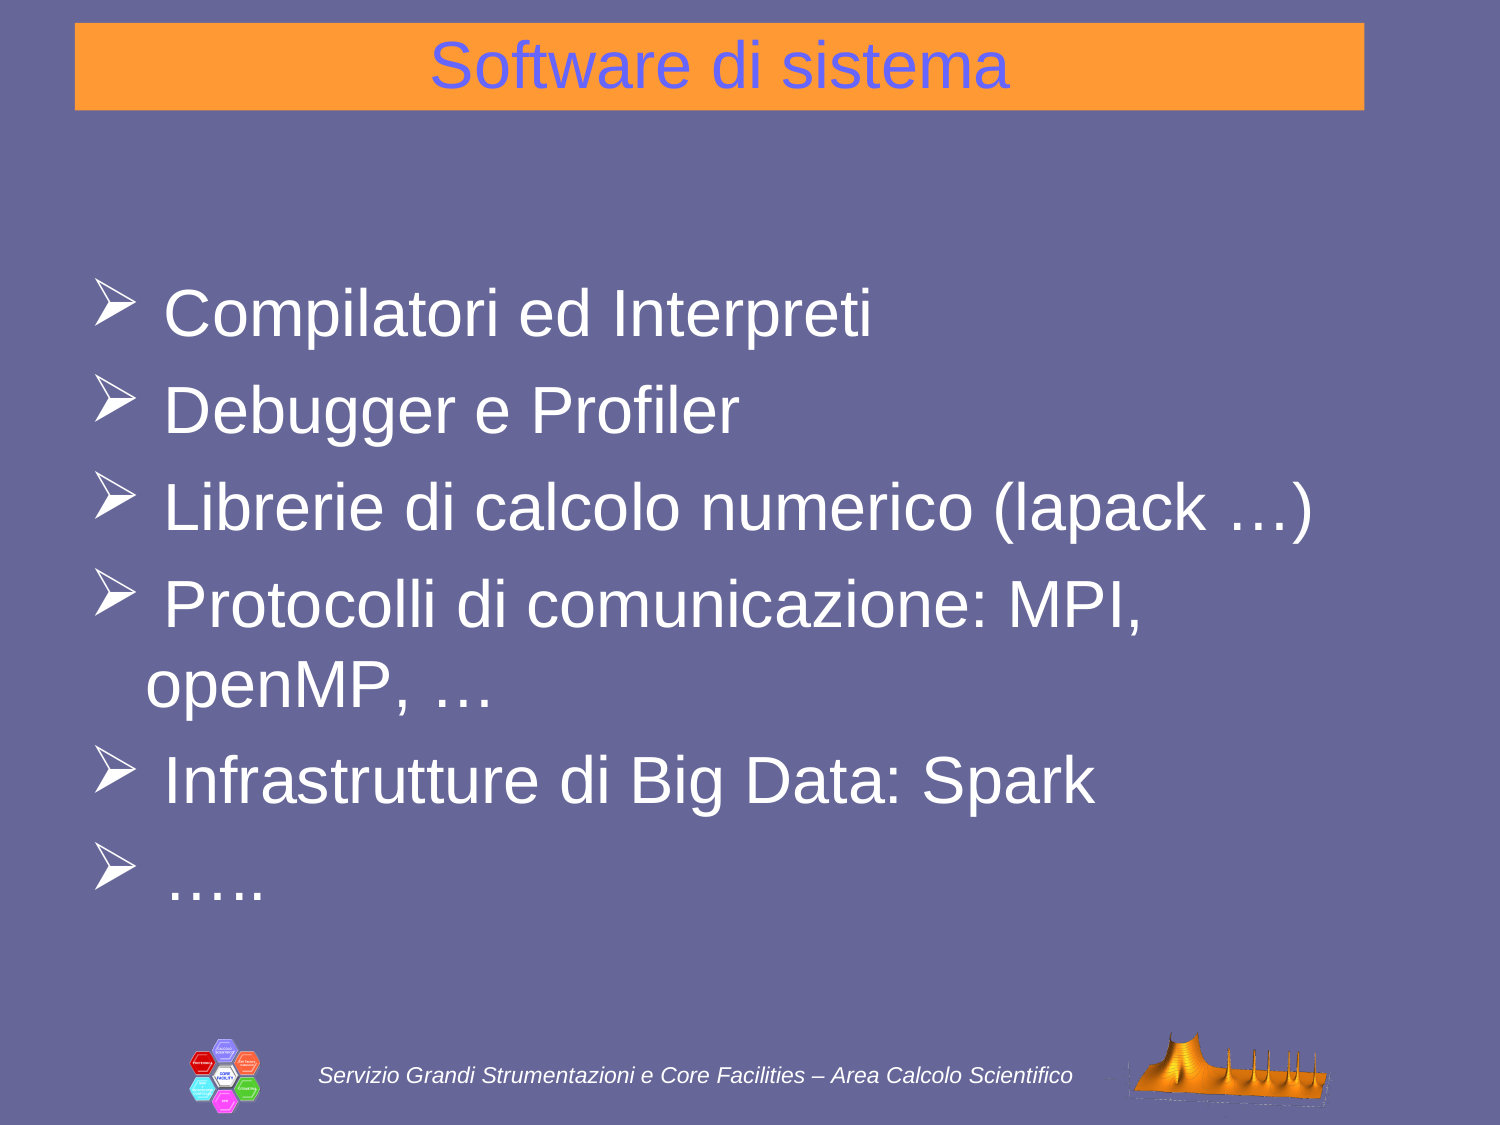

Software di sistema
#
 Compilatori ed Interpreti
 Debugger e Profiler
 Librerie di calcolo numerico (lapack …)
 Protocolli di comunicazione: MPI, openMP, …
 Infrastrutture di Big Data: Spark
 …..